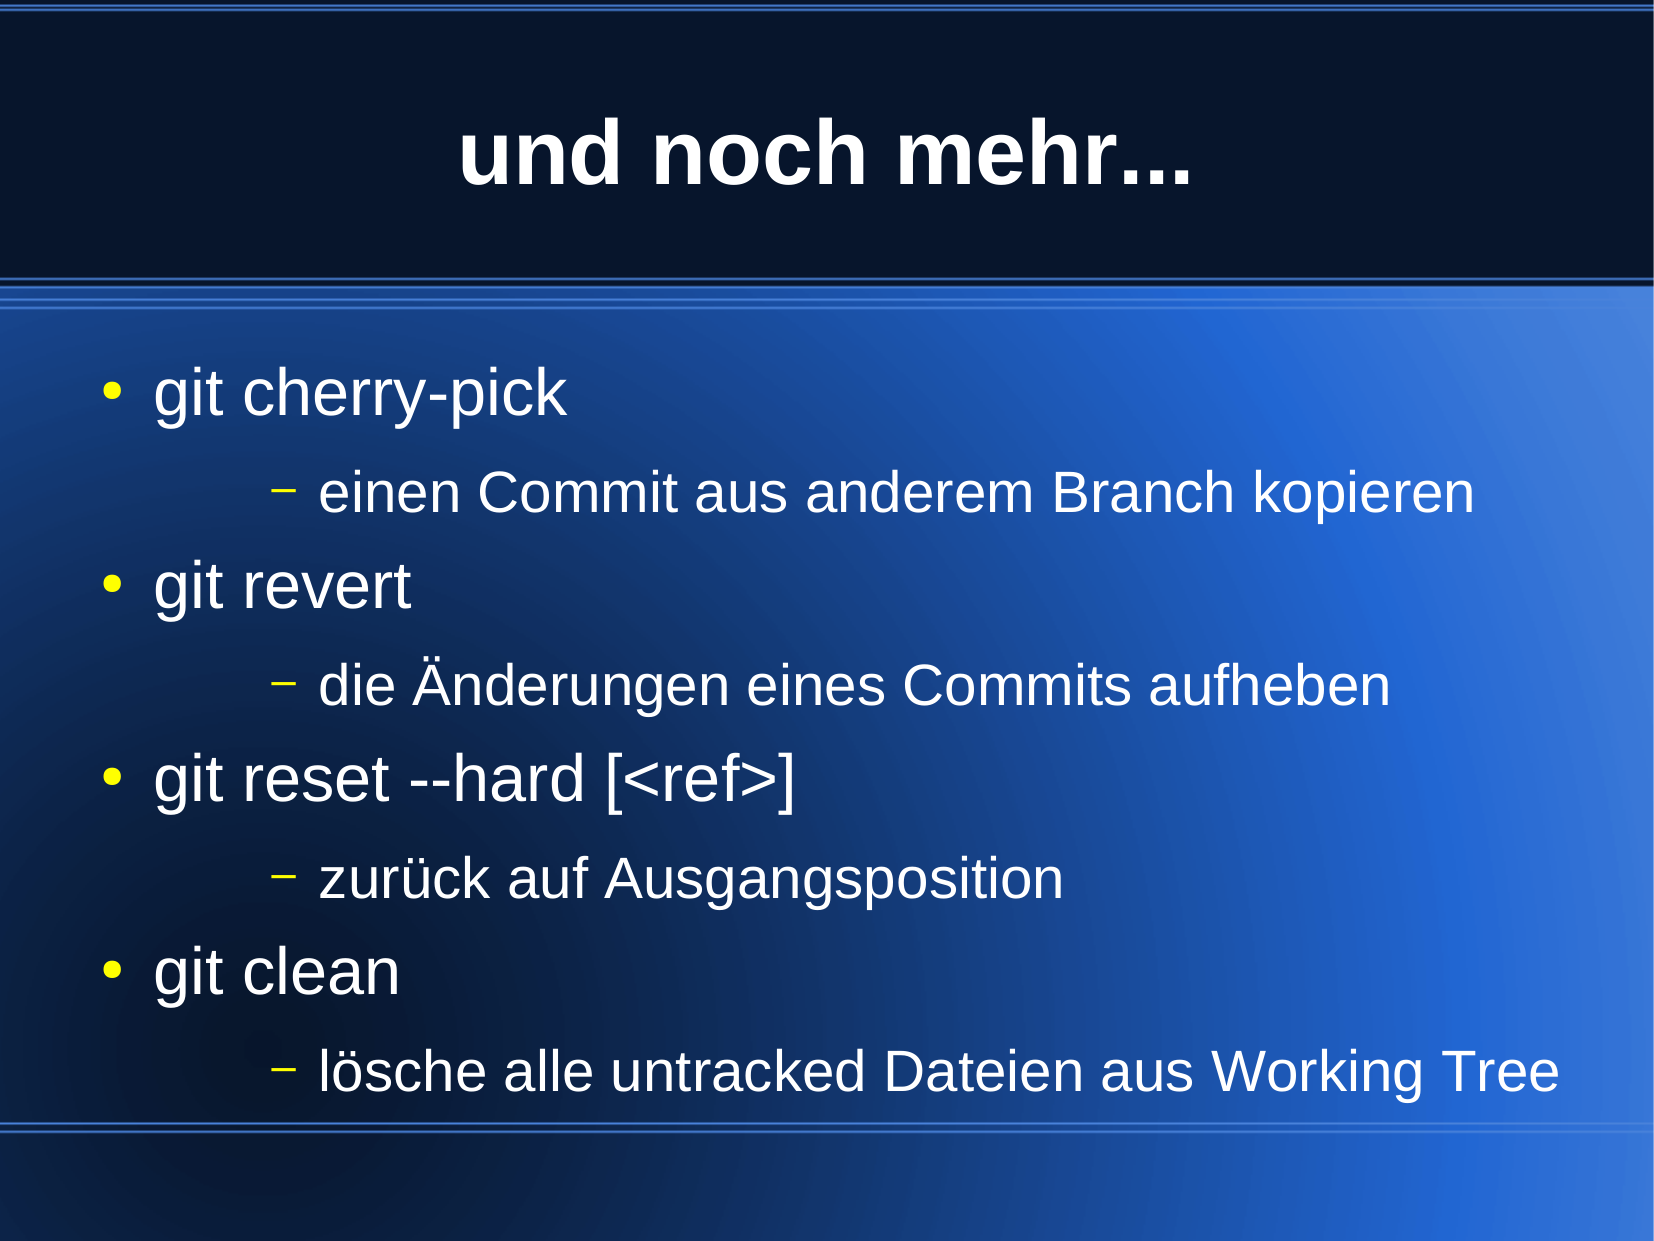

# und noch mehr...
git cherry-pick
einen Commit aus anderem Branch kopieren
git revert
die Änderungen eines Commits aufheben
git reset --hard [<ref>]
zurück auf Ausgangsposition
git clean
lösche alle untracked Dateien aus Working Tree